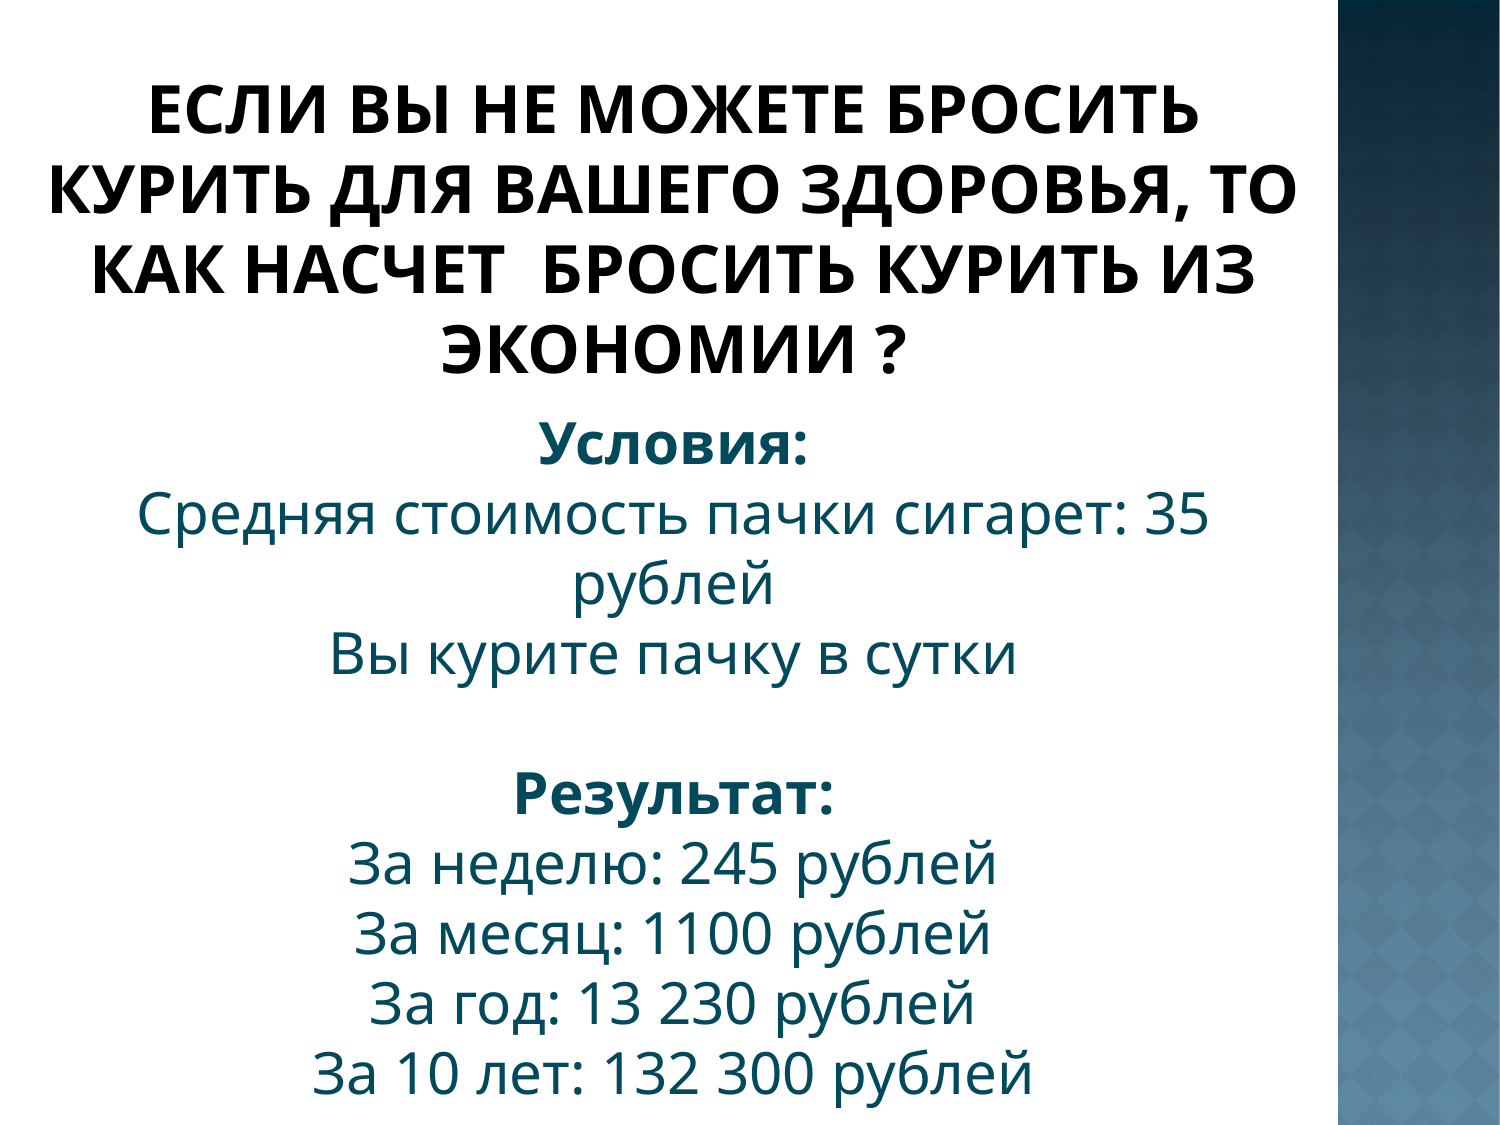

# если вы не можете бросить курить для вашего здоровья, то как насчет бросить курить из экономии ?
Условия:
Средняя стоимость пачки сигарет: 35 рублей
Вы курите пачку в сутки
Результат:
За неделю: 245 рублей
За месяц: 1100 рублей
За год: 13 230 рублей
За 10 лет: 132 300 рублей